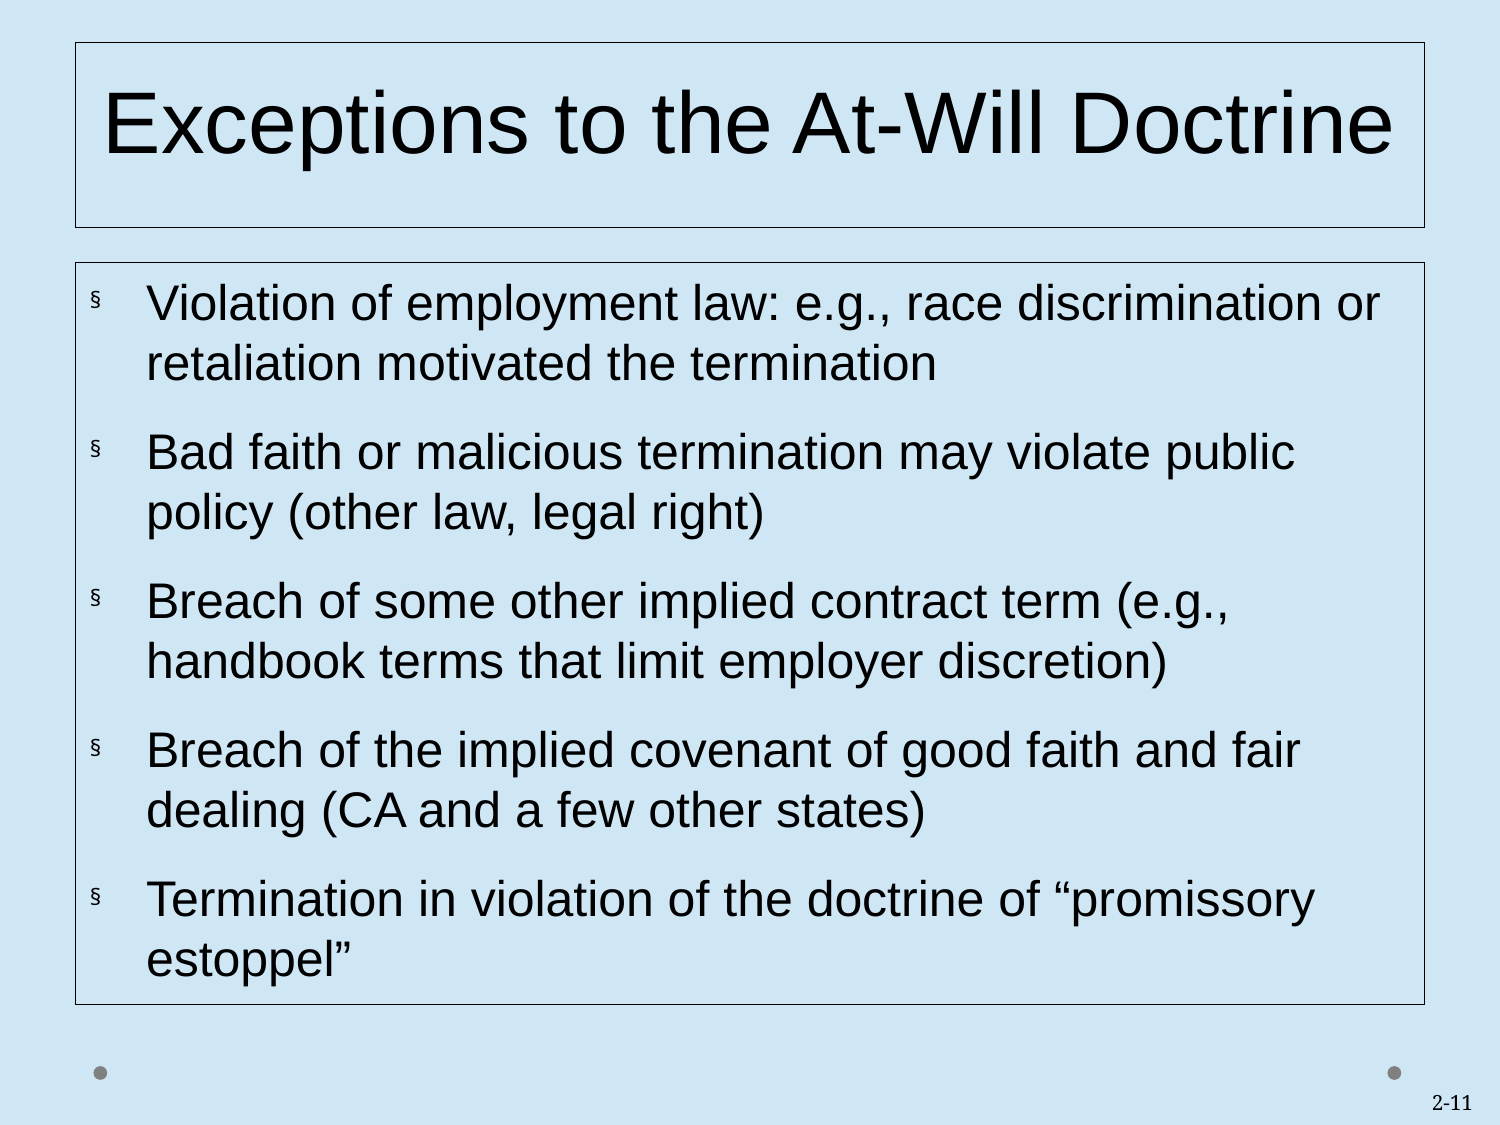

# Exceptions to the At-Will Doctrine
Violation of employment law: e.g., race discrimination or retaliation motivated the termination
Bad faith or malicious termination may violate public policy (other law, legal right)
Breach of some other implied contract term (e.g., handbook terms that limit employer discretion)
Breach of the implied covenant of good faith and fair dealing (CA and a few other states)
Termination in violation of the doctrine of “promissory estoppel”